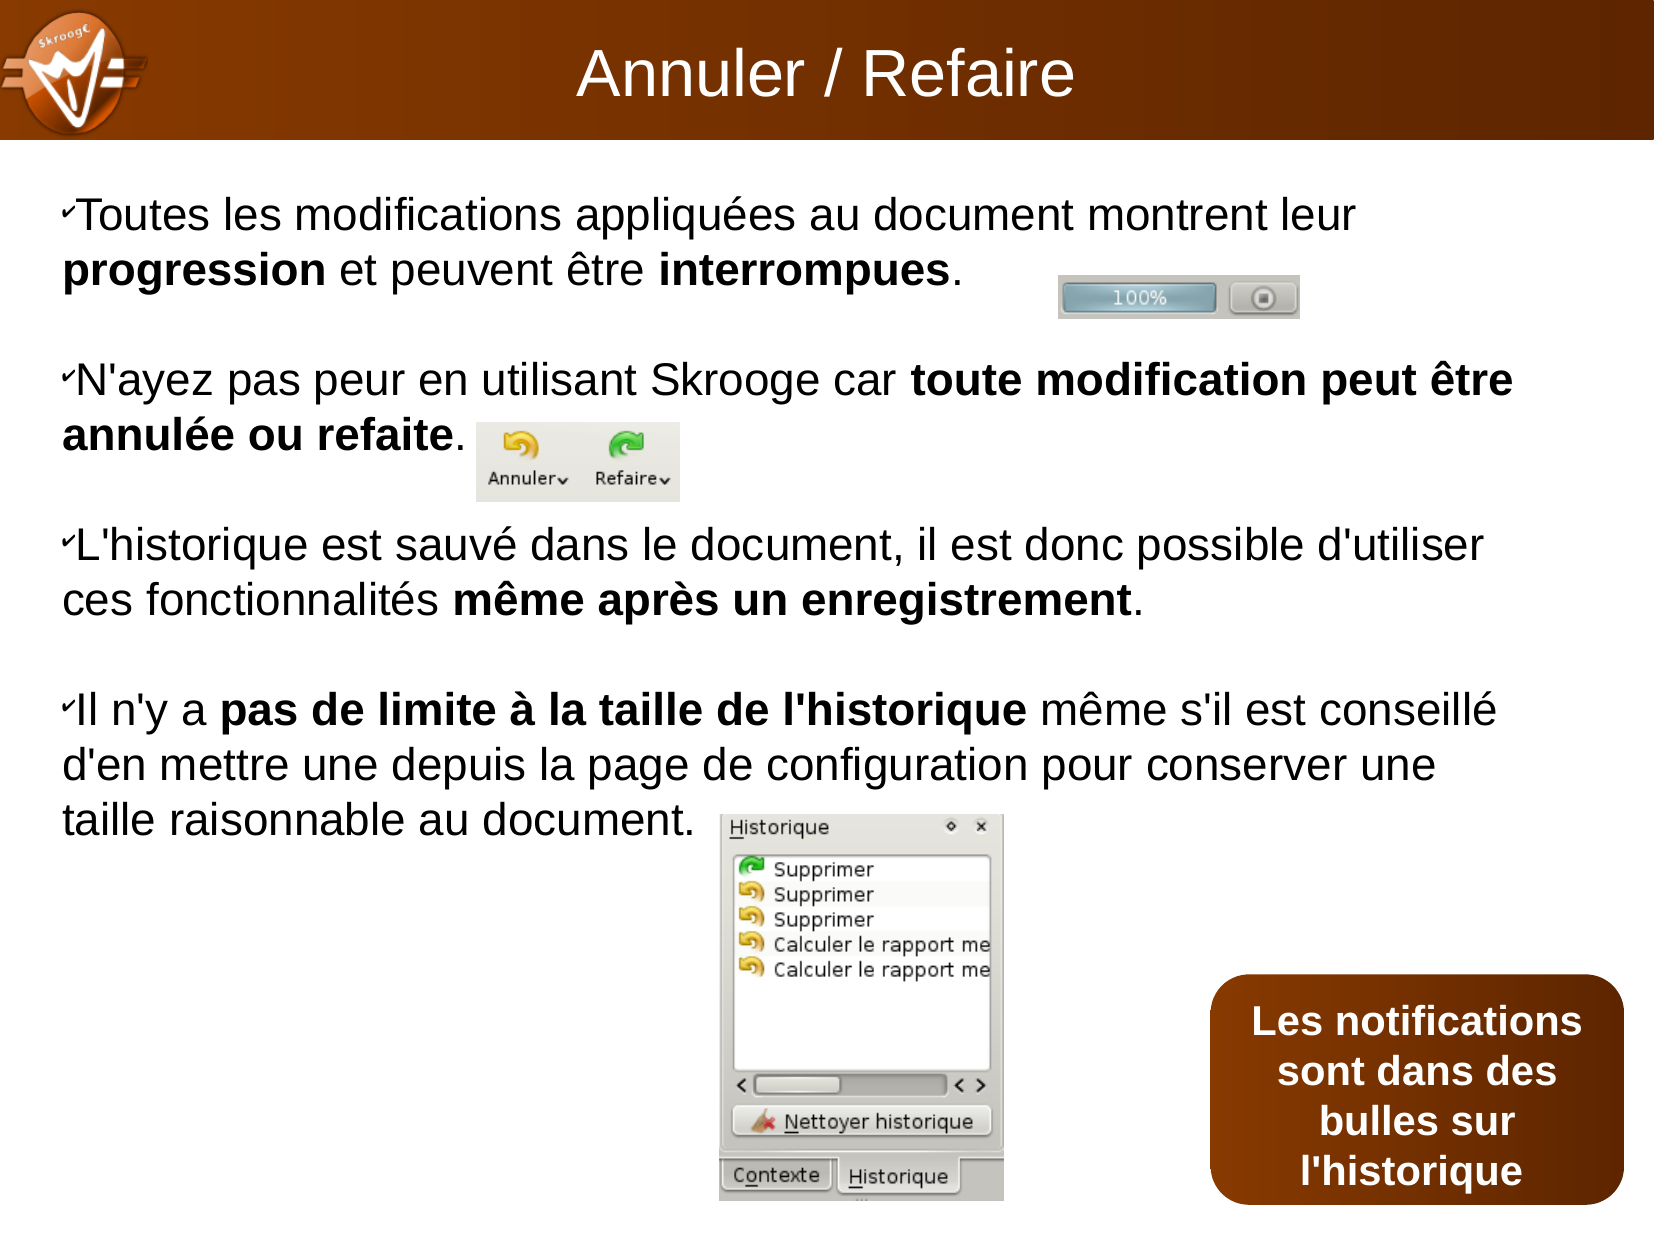

# Annuler / Refaire
Toutes les modifications appliquées au document montrent leur progression et peuvent être interrompues.
N'ayez pas peur en utilisant Skrooge car toute modification peut être annulée ou refaite.
L'historique est sauvé dans le document, il est donc possible d'utiliser ces fonctionnalités même après un enregistrement.
Il n'y a pas de limite à la taille de l'historique même s'il est conseillé d'en mettre une depuis la page de configuration pour conserver une taille raisonnable au document.
Les notifications sont dans des bulles sur l'historique